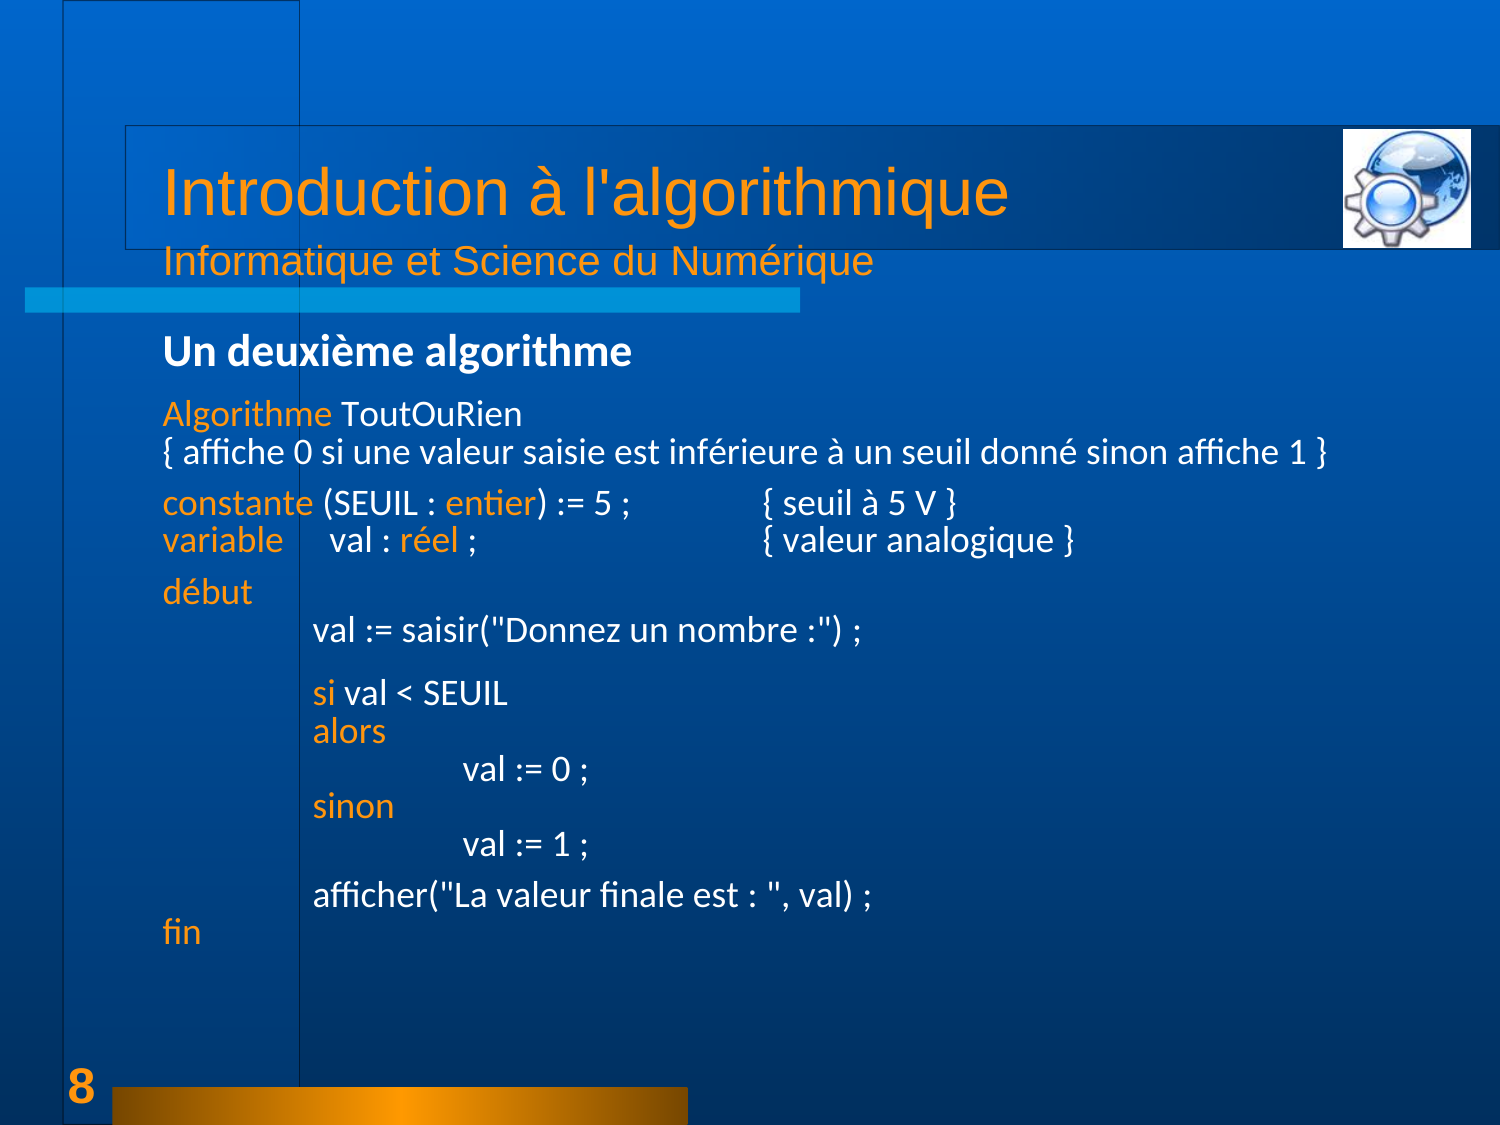

Un deuxième algorithme
Algorithme ToutOuRien
{ affiche 0 si une valeur saisie est inférieure à un seuil donné sinon affiche 1 }
constante (SEUIL : entier) := 5 ;	{ seuil à 5 V }
variable	 val : réel ;		{ valeur analogique }
début
	val := saisir("Donnez un nombre :") ;
	si val < SEUIL
	alors
		val := 0 ;
	sinon
		val := 1 ;
	afficher("La valeur finale est : ", val) ;
fin